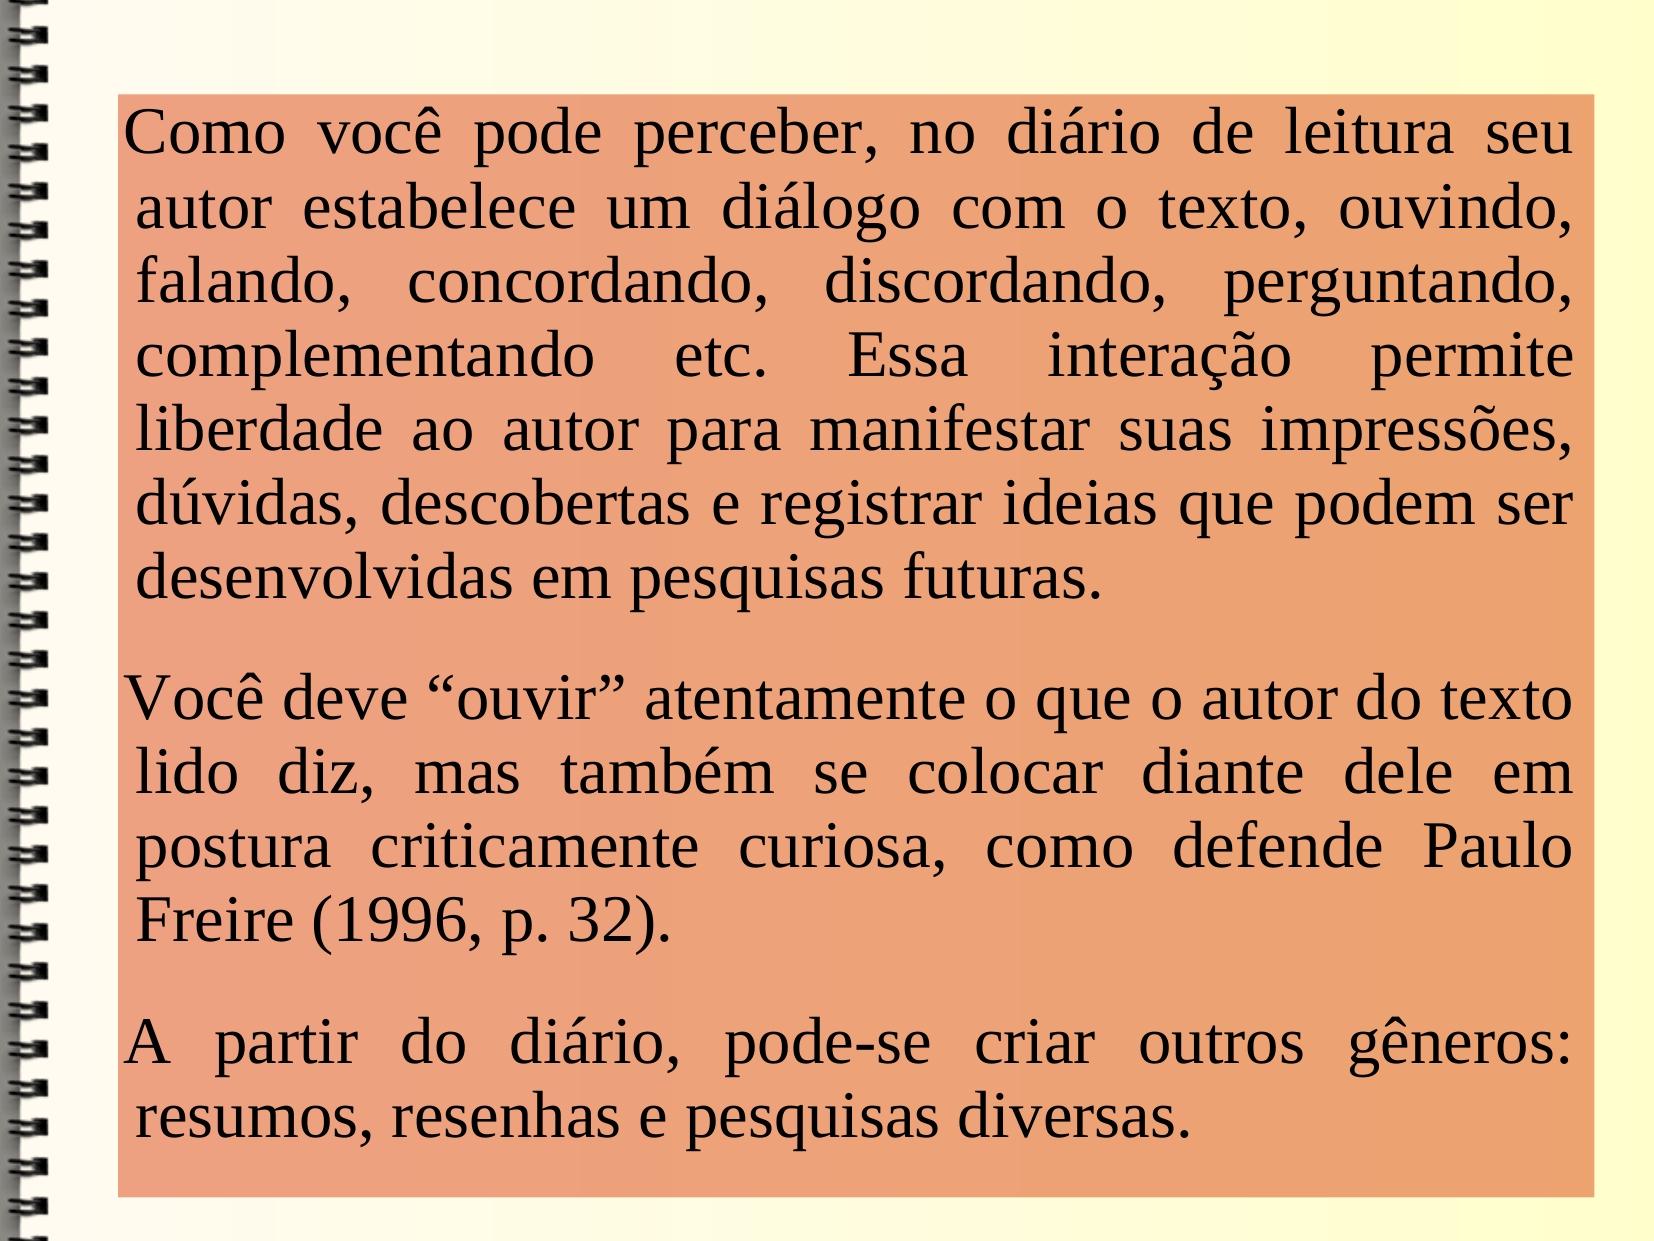

# Como você pode perceber, no diário de leitura seu autor estabelece um diálogo com o texto, ouvindo, falando, concordando, discordando, perguntando, complementando etc. Essa interação permite liberdade ao autor para manifestar suas impressões, dúvidas, descobertas e registrar ideias que podem ser desenvolvidas em pesquisas futuras.
Você deve “ouvir” atentamente o que o autor do texto lido diz, mas também se colocar diante dele em postura criticamente curiosa, como defende Paulo Freire (1996, p. 32).
A partir do diário, pode-se criar outros gêneros: resumos, resenhas e pesquisas diversas.